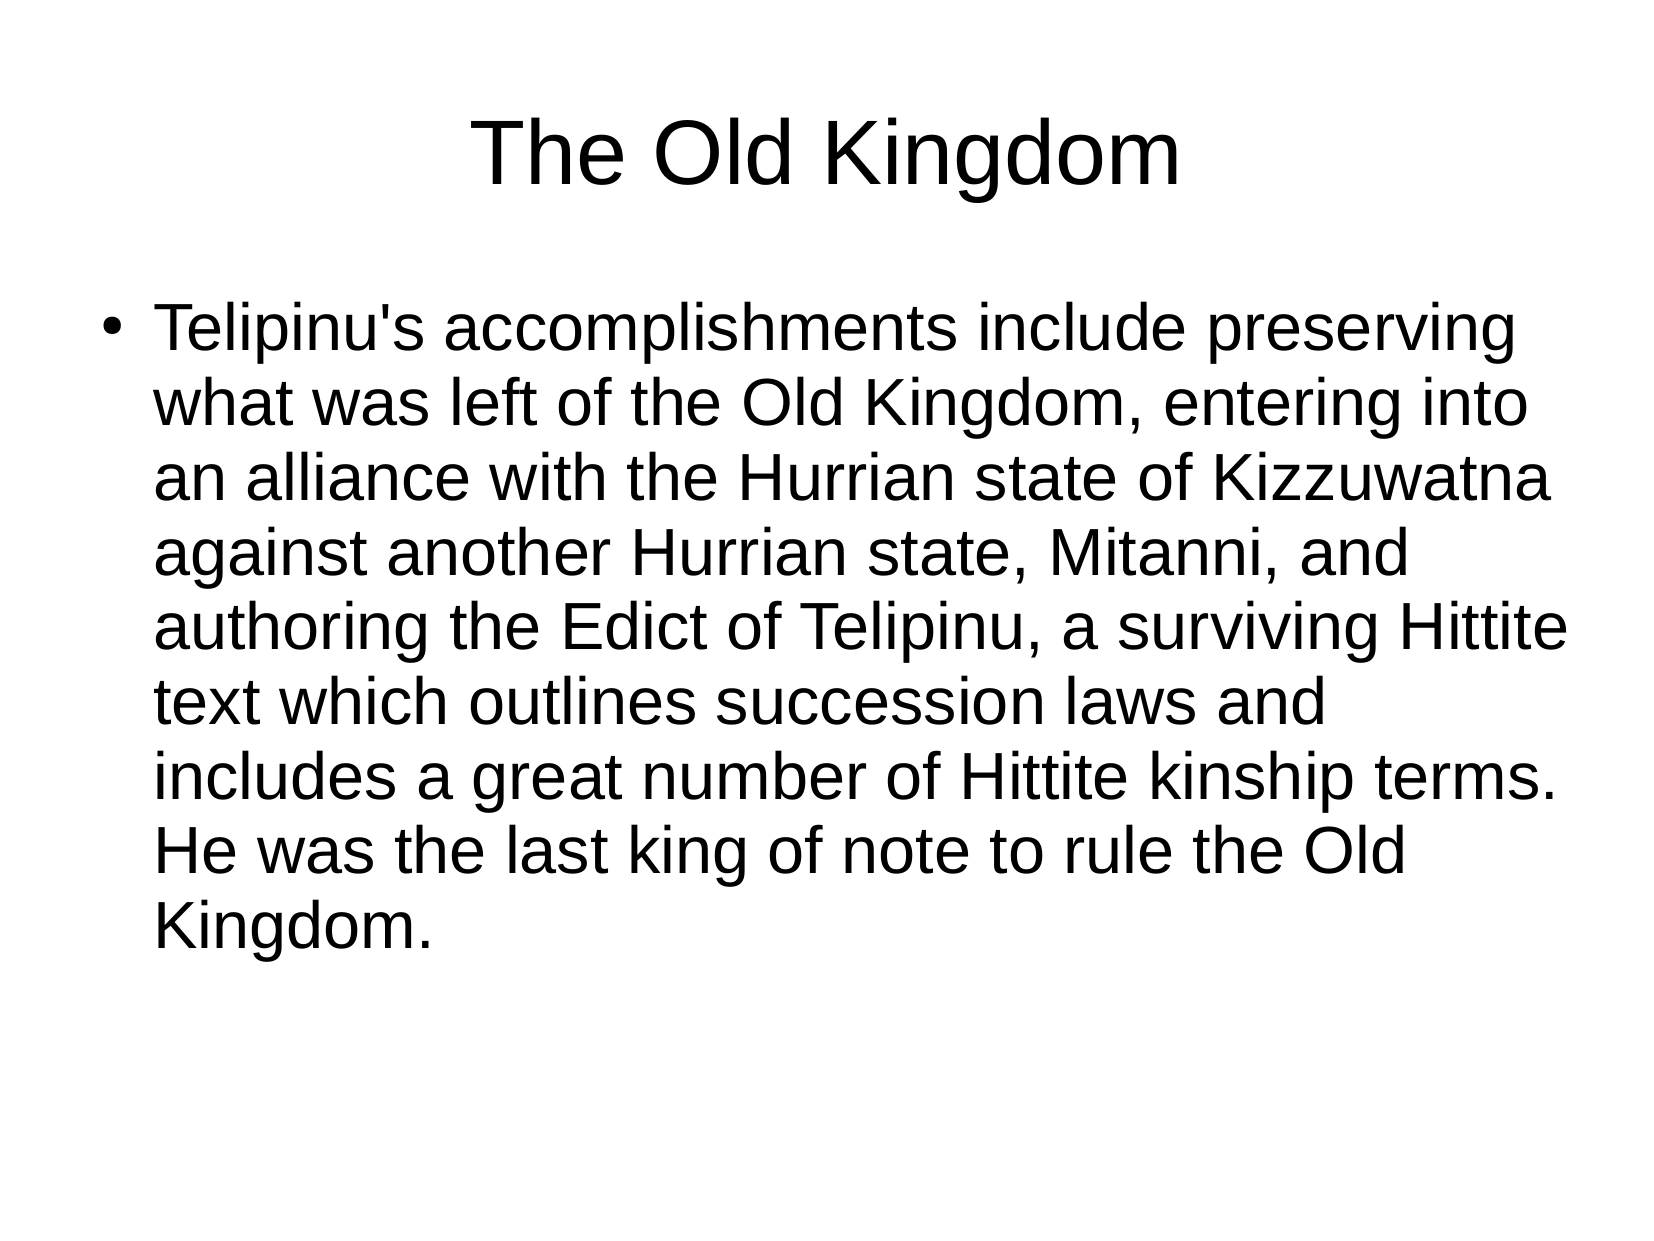

# The Old Kingdom
Telipinu's accomplishments include preserving what was left of the Old Kingdom, entering into an alliance with the Hurrian state of Kizzuwatna against another Hurrian state, Mitanni, and authoring the Edict of Telipinu, a surviving Hittite text which outlines succession laws and includes a great number of Hittite kinship terms. He was the last king of note to rule the Old Kingdom.